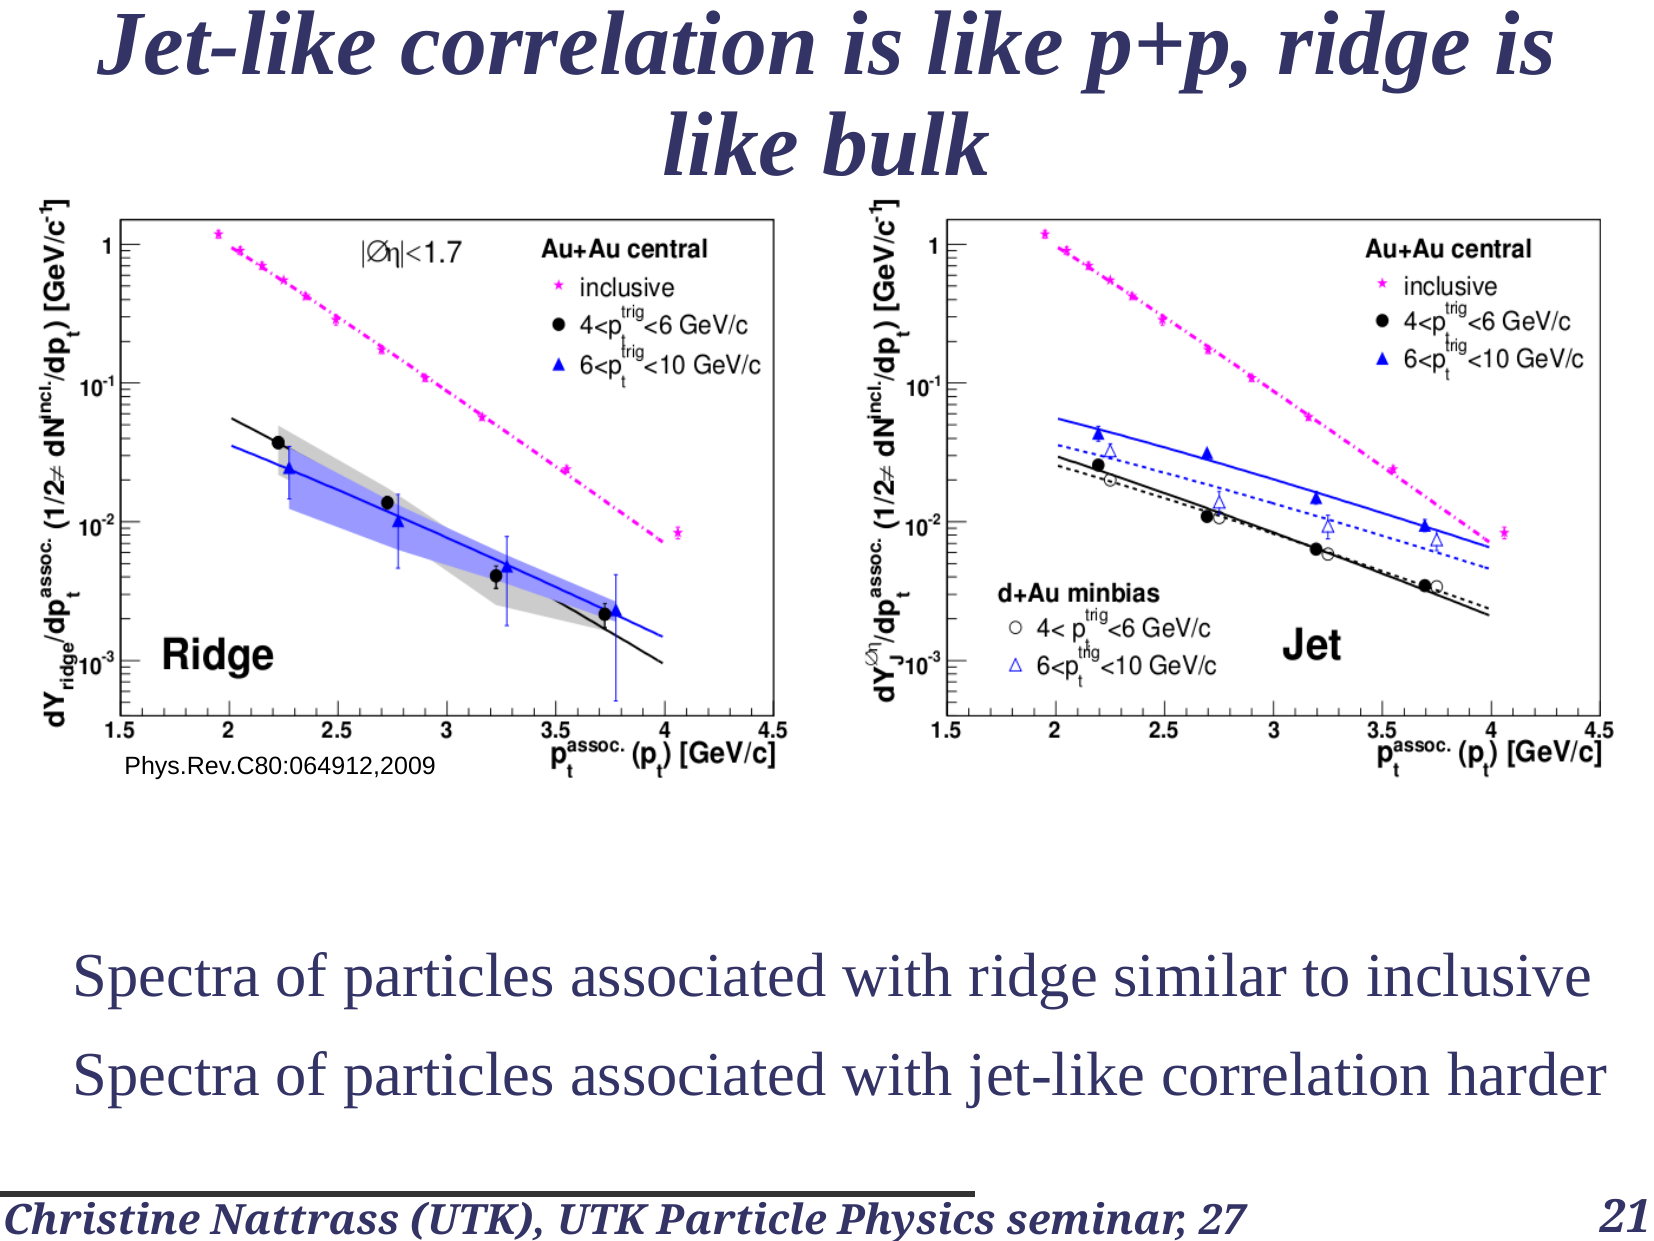

Jet-like correlation is like p+p, ridge is like bulk
Phys.Rev.C80:064912,2009
# Spectra of particles associated with ridge similar to inclusive
Spectra of particles associated with jet-like correlation harder